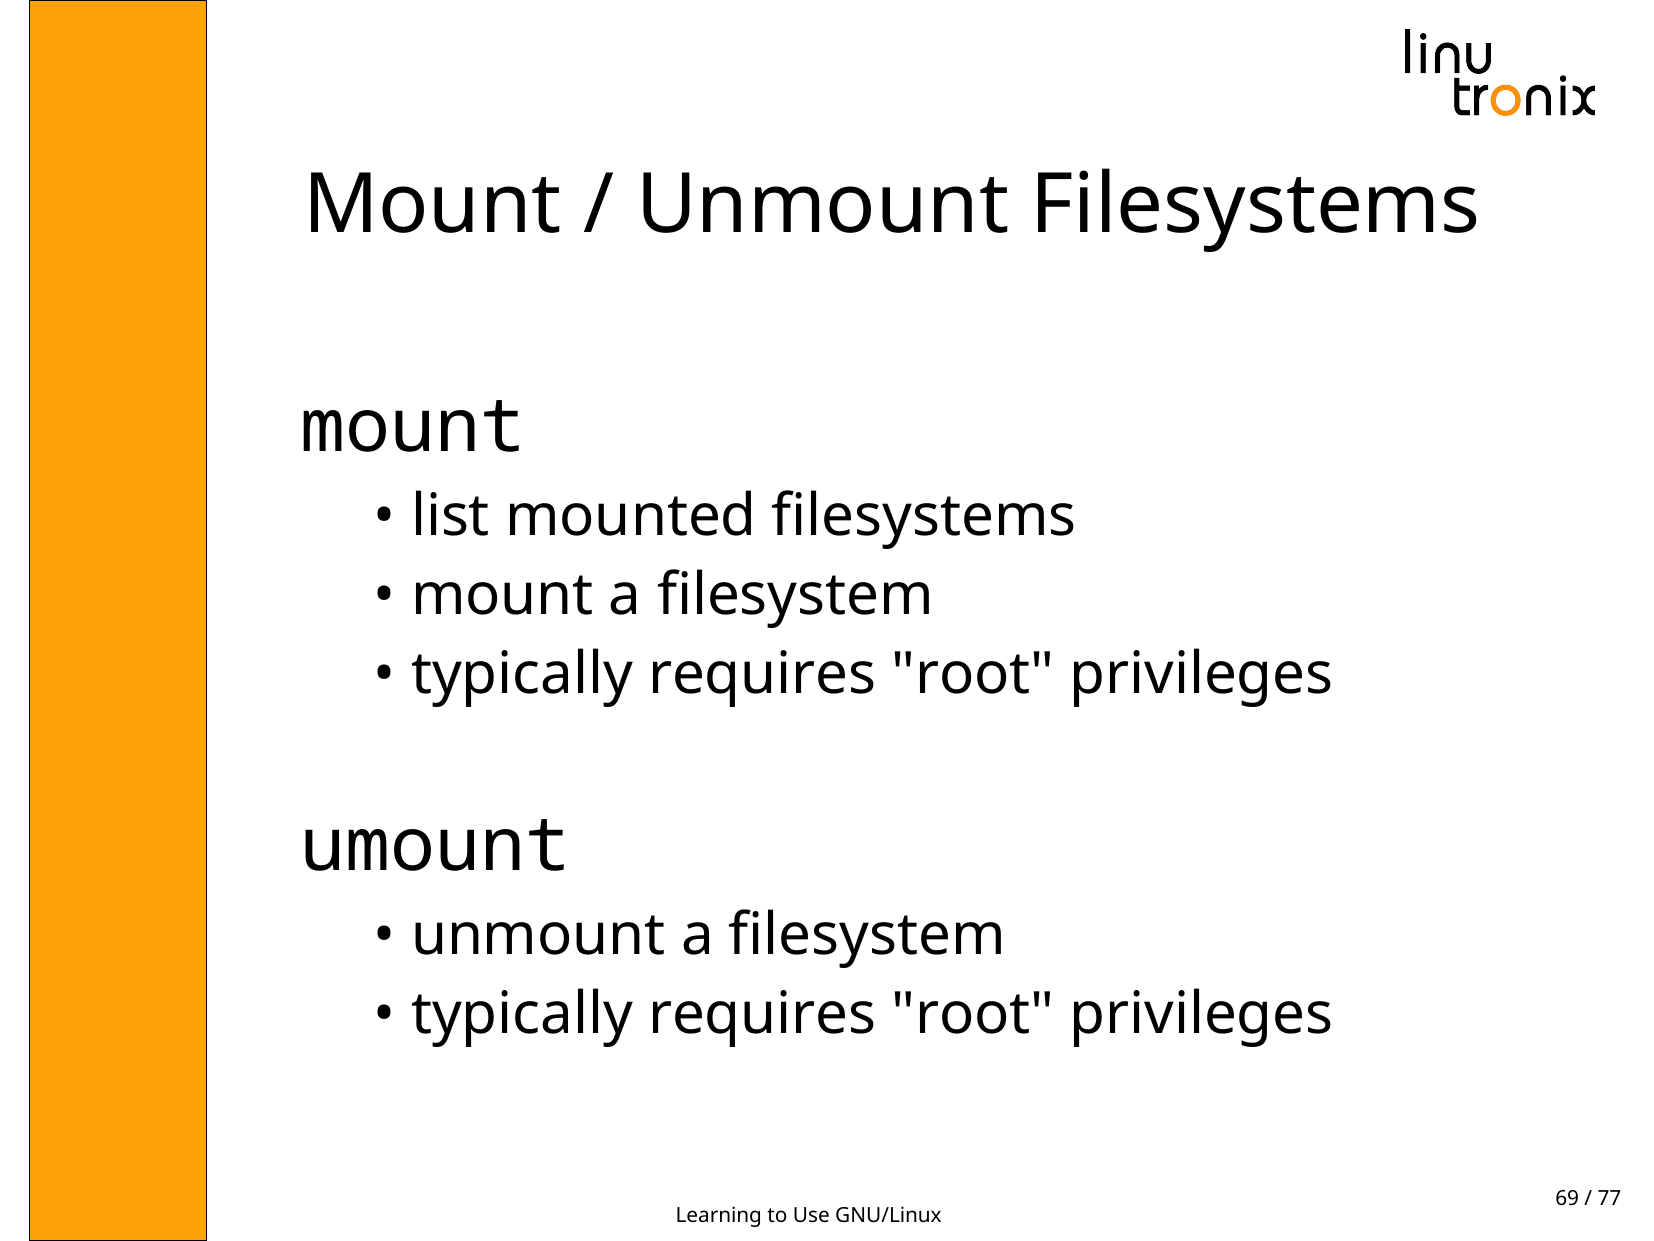

Mount / Unmount Filesystems
mount
	• list mounted filesystems
	• mount a filesystem
	• typically requires "root" privileges
umount
	• unmount a filesystem
	• typically requires "root" privileges
69
Firmenvorstellung Linutronix V3.3